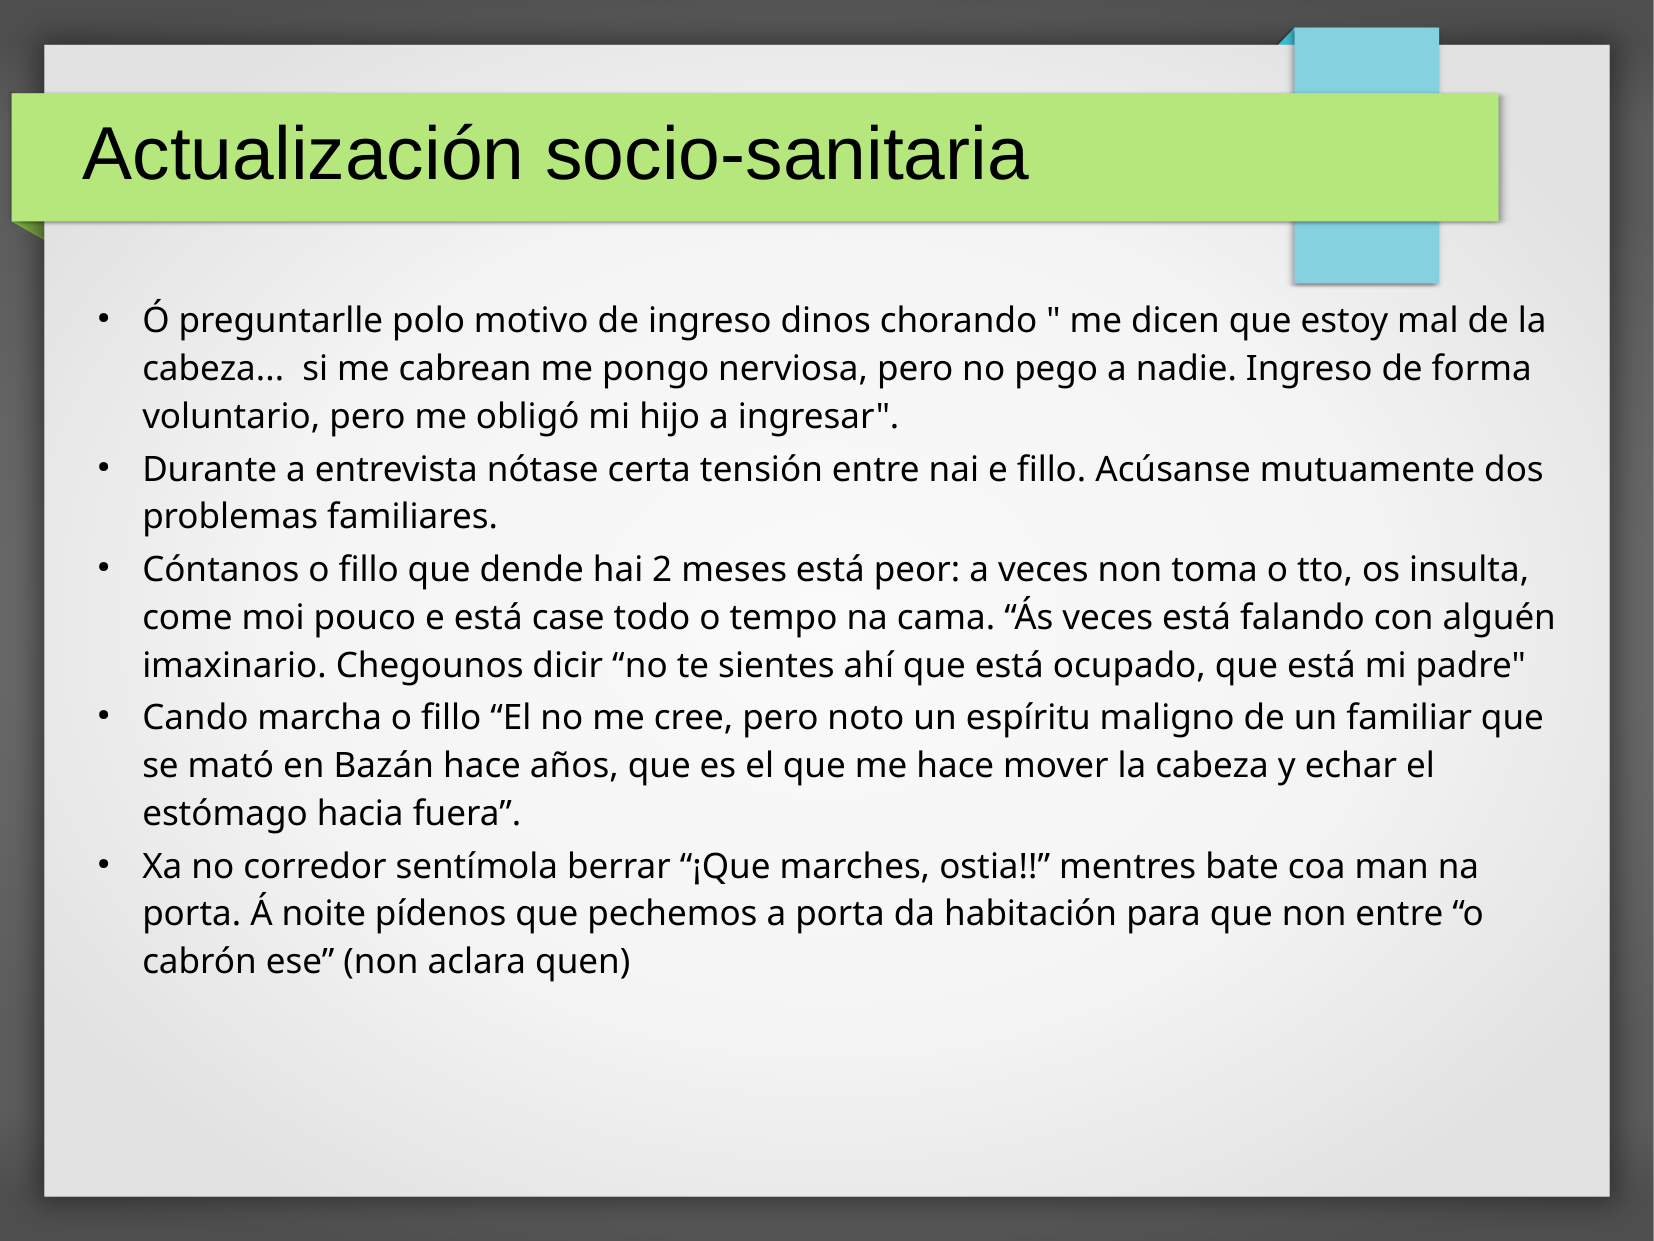

# Actualización socio-sanitaria
Ó preguntarlle polo motivo de ingreso dinos chorando " me dicen que estoy mal de la cabeza... si me cabrean me pongo nerviosa, pero no pego a nadie. Ingreso de forma voluntario, pero me obligó mi hijo a ingresar".
Durante a entrevista nótase certa tensión entre nai e fillo. Acúsanse mutuamente dos problemas familiares.
Cóntanos o fillo que dende hai 2 meses está peor: a veces non toma o tto, os insulta, come moi pouco e está case todo o tempo na cama. “Ás veces está falando con alguén imaxinario. Chegounos dicir “no te sientes ahí que está ocupado, que está mi padre"
Cando marcha o fillo “El no me cree, pero noto un espíritu maligno de un familiar que se mató en Bazán hace años, que es el que me hace mover la cabeza y echar el estómago hacia fuera”.
Xa no corredor sentímola berrar “¡Que marches, ostia!!” mentres bate coa man na porta. Á noite pídenos que pechemos a porta da habitación para que non entre “o cabrón ese” (non aclara quen)